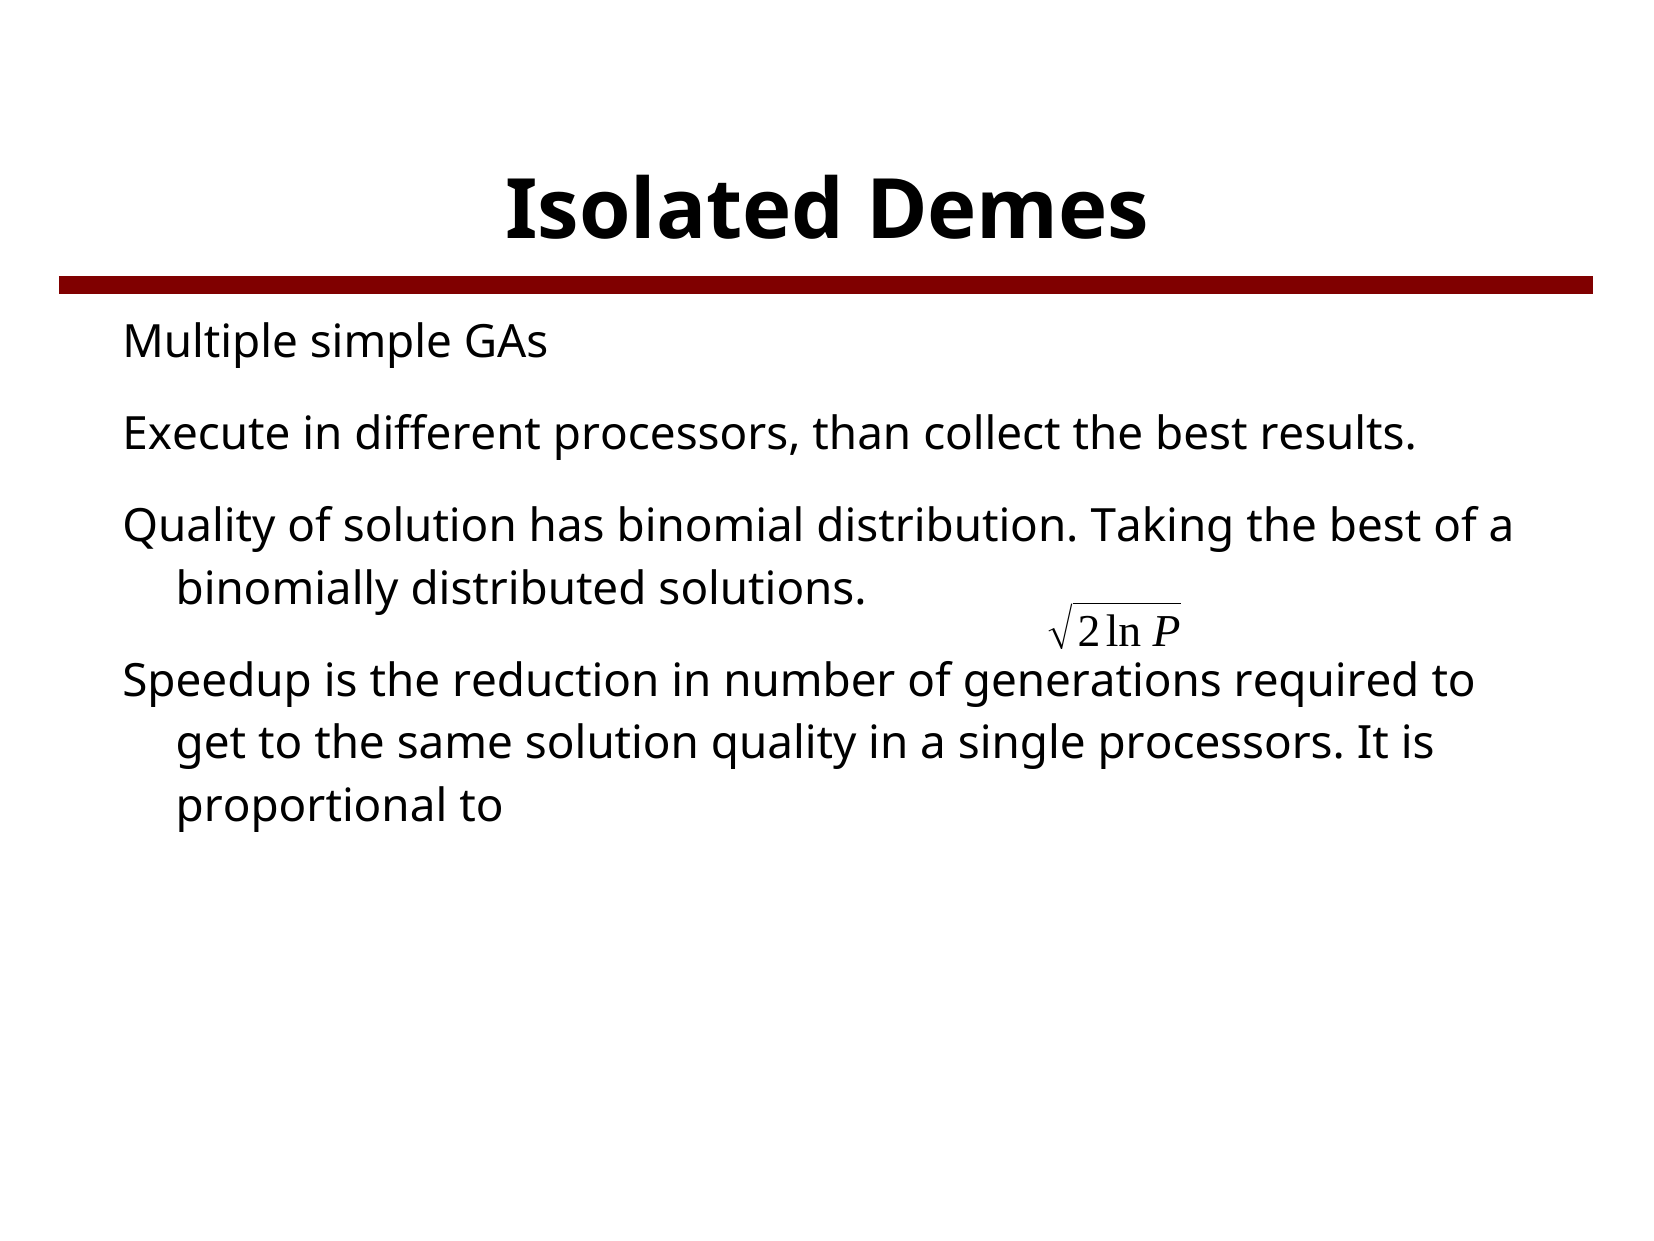

# Isolated Demes
Multiple simple GAs
Execute in different processors, than collect the best results.
Quality of solution has binomial distribution. Taking the best of a binomially distributed solutions.
Speedup is the reduction in number of generations required to get to the same solution quality in a single processors. It is proportional to